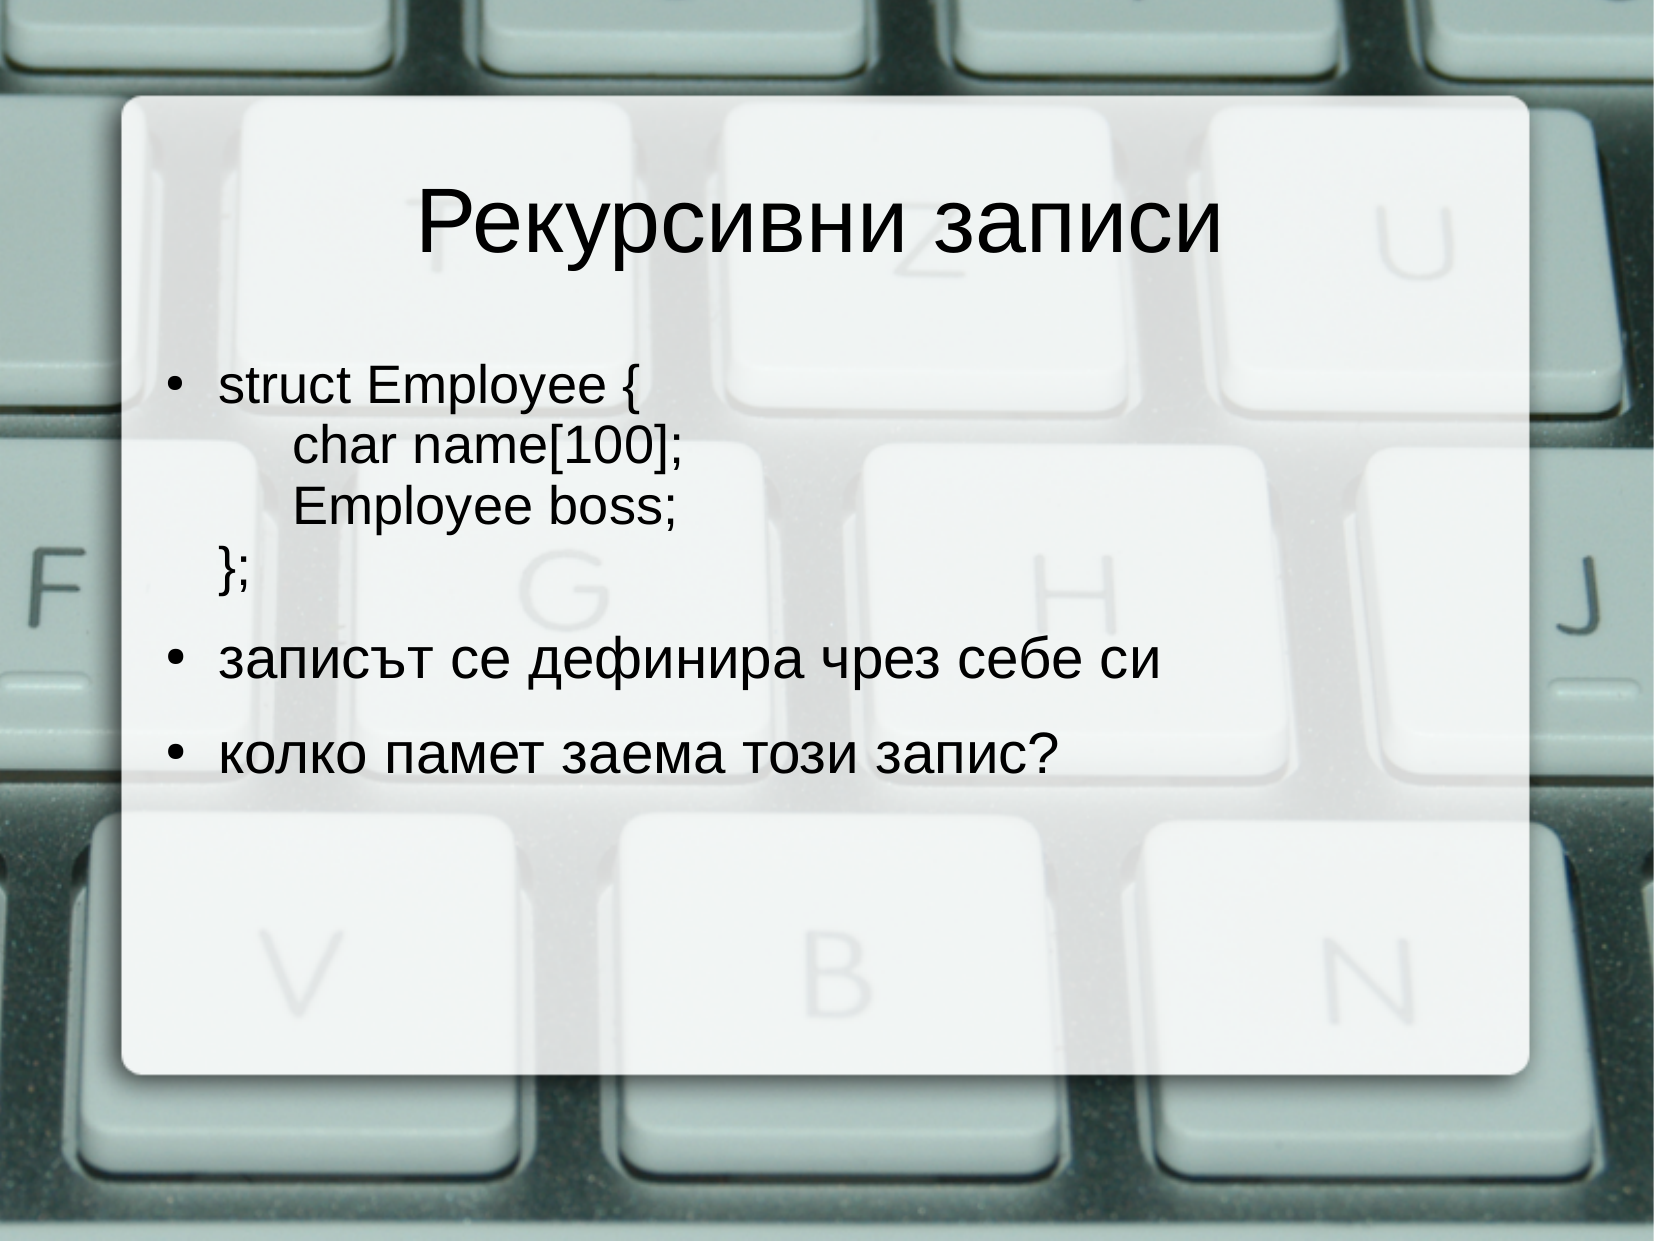

# Рекурсивни записи
struct Employee {
	char name[100];
	Employee boss;
};
записът се дефинира чрез себе си
колко памет заема този запис?